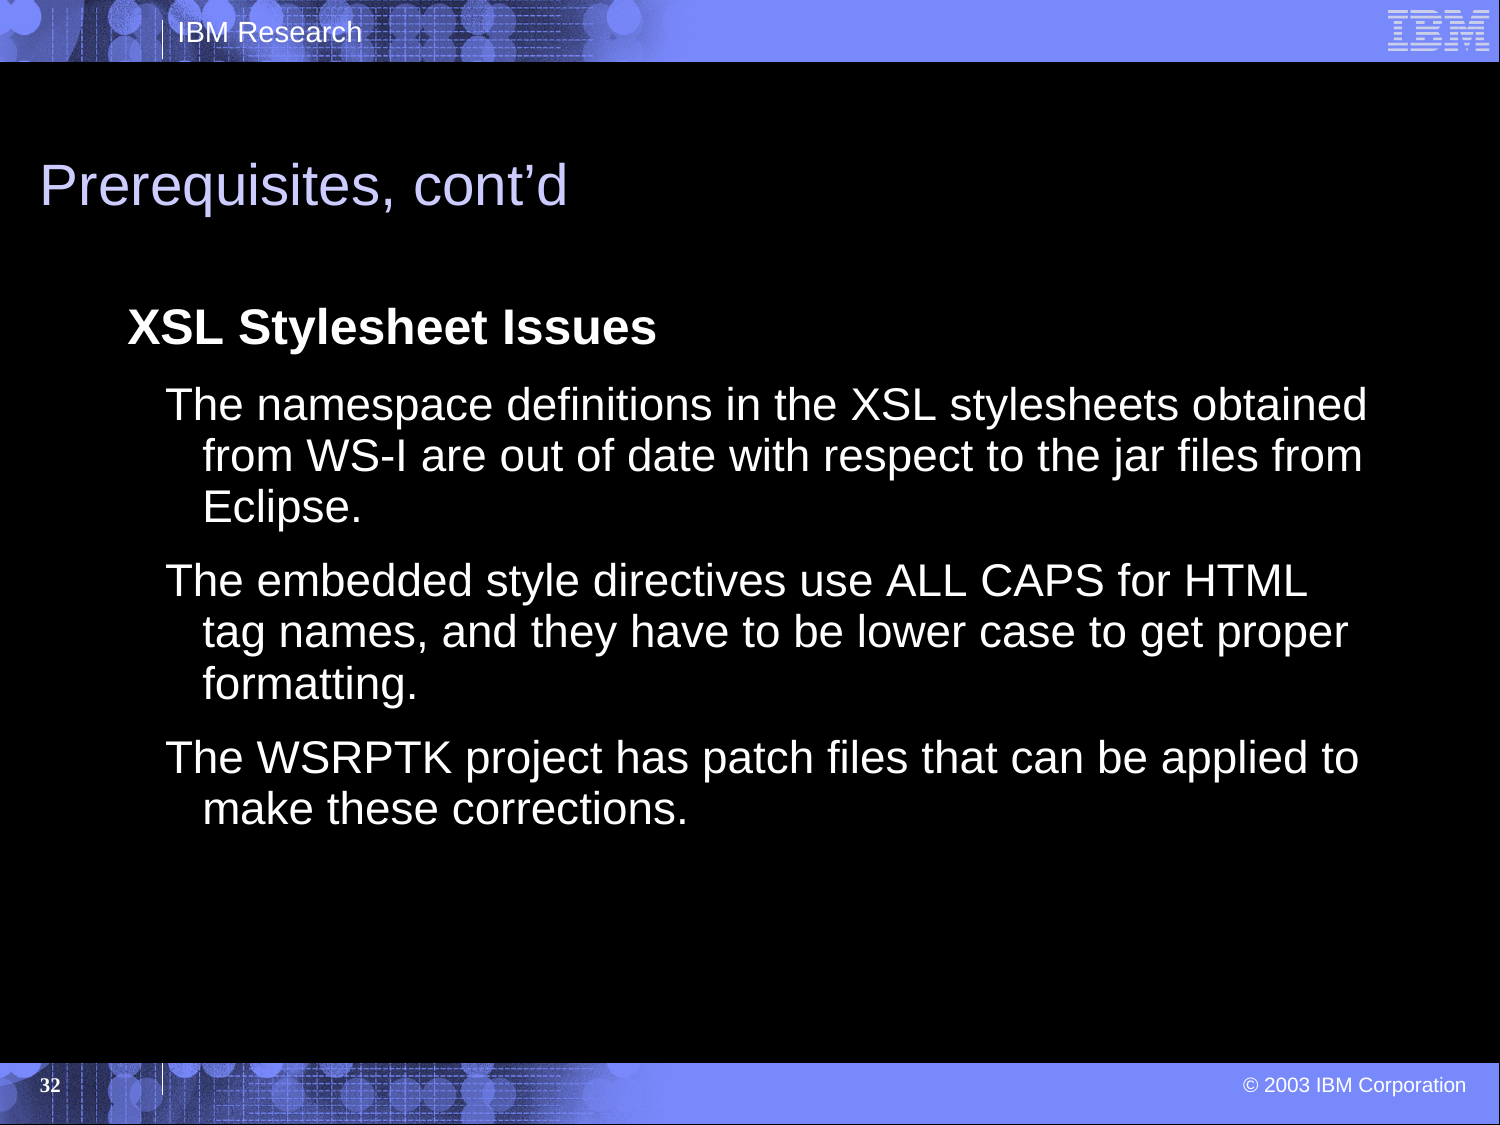

# Prerequisites, cont’d
XSL Stylesheet Issues
The namespace definitions in the XSL stylesheets obtained from WS-I are out of date with respect to the jar files from Eclipse.
The embedded style directives use ALL CAPS for HTML tag names, and they have to be lower case to get proper formatting.
The WSRPTK project has patch files that can be applied to make these corrections.
32